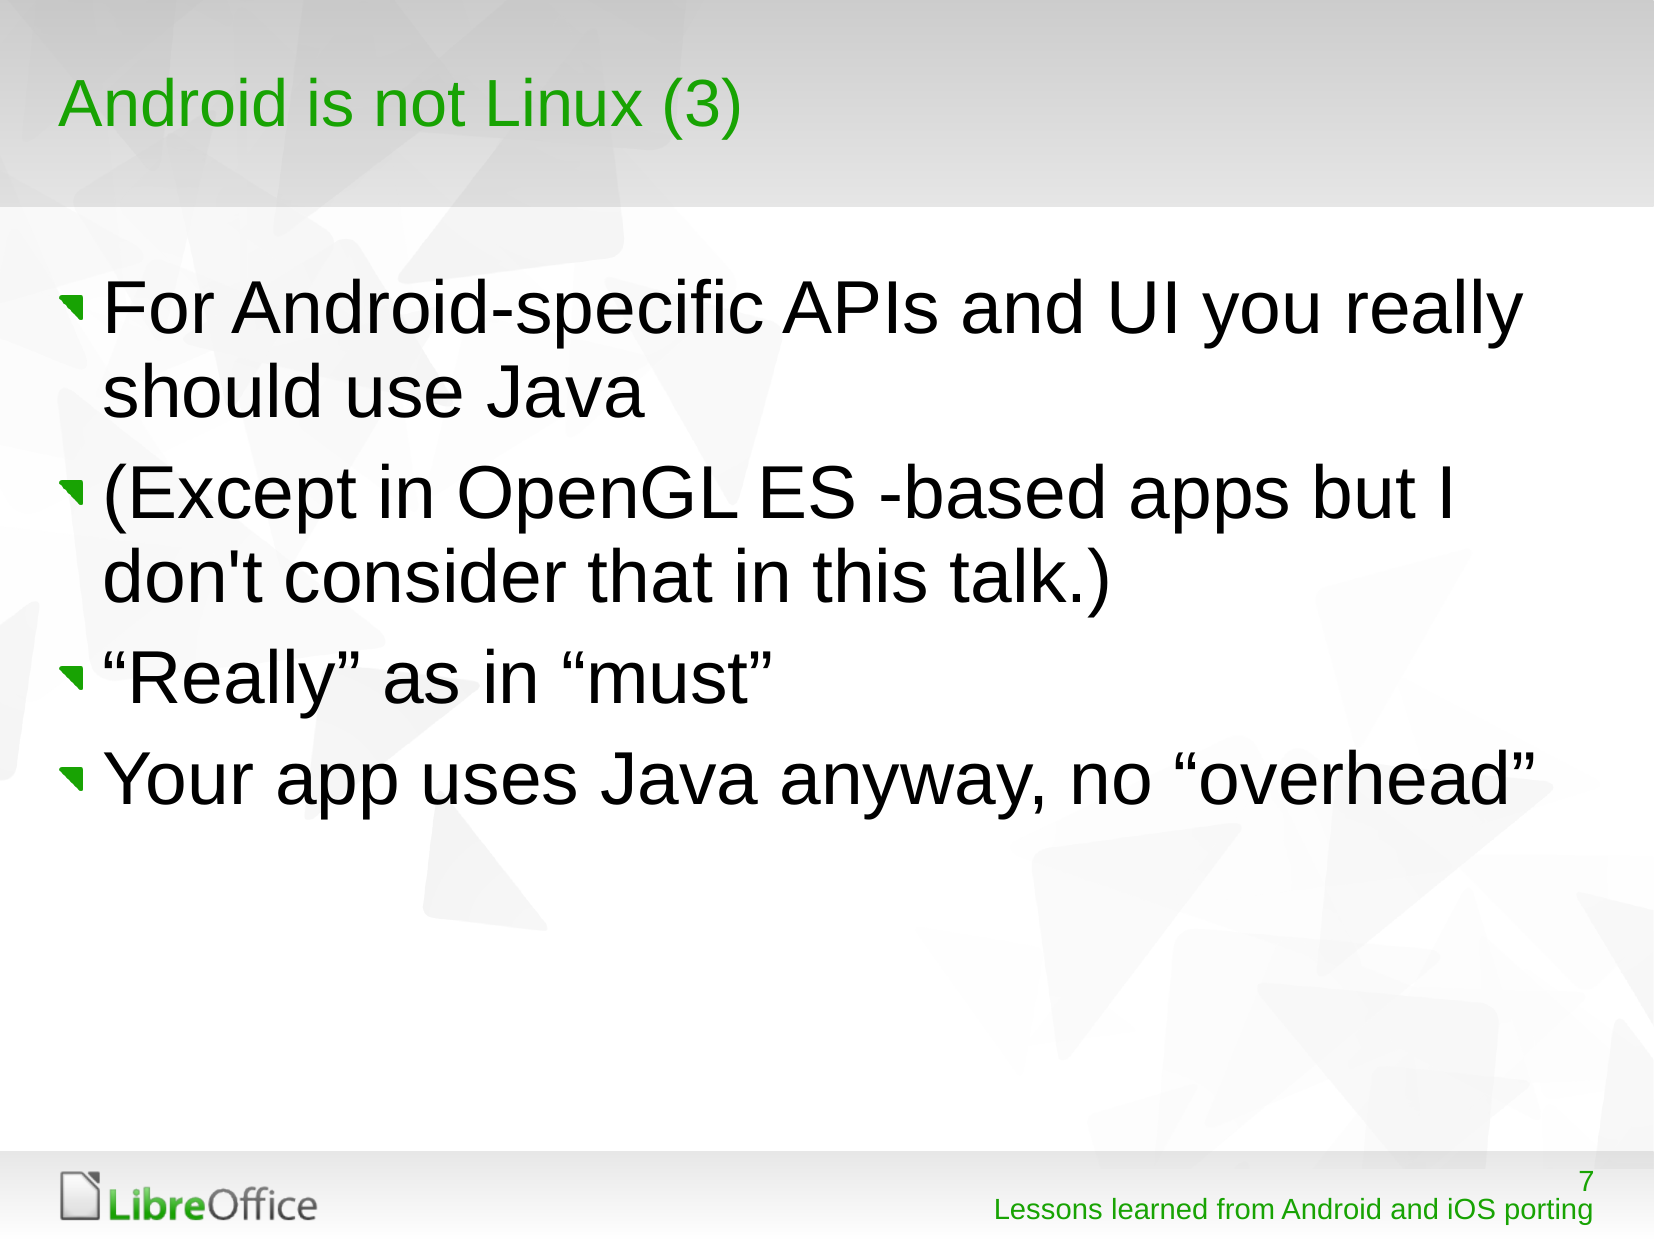

# Android is not Linux (3)
For Android-specific APIs and UI you really should use Java
(Except in OpenGL ES -based apps but I don't consider that in this talk.)
“Really” as in “must”
Your app uses Java anyway, no “overhead”
7
Lessons learned from Android and iOS porting